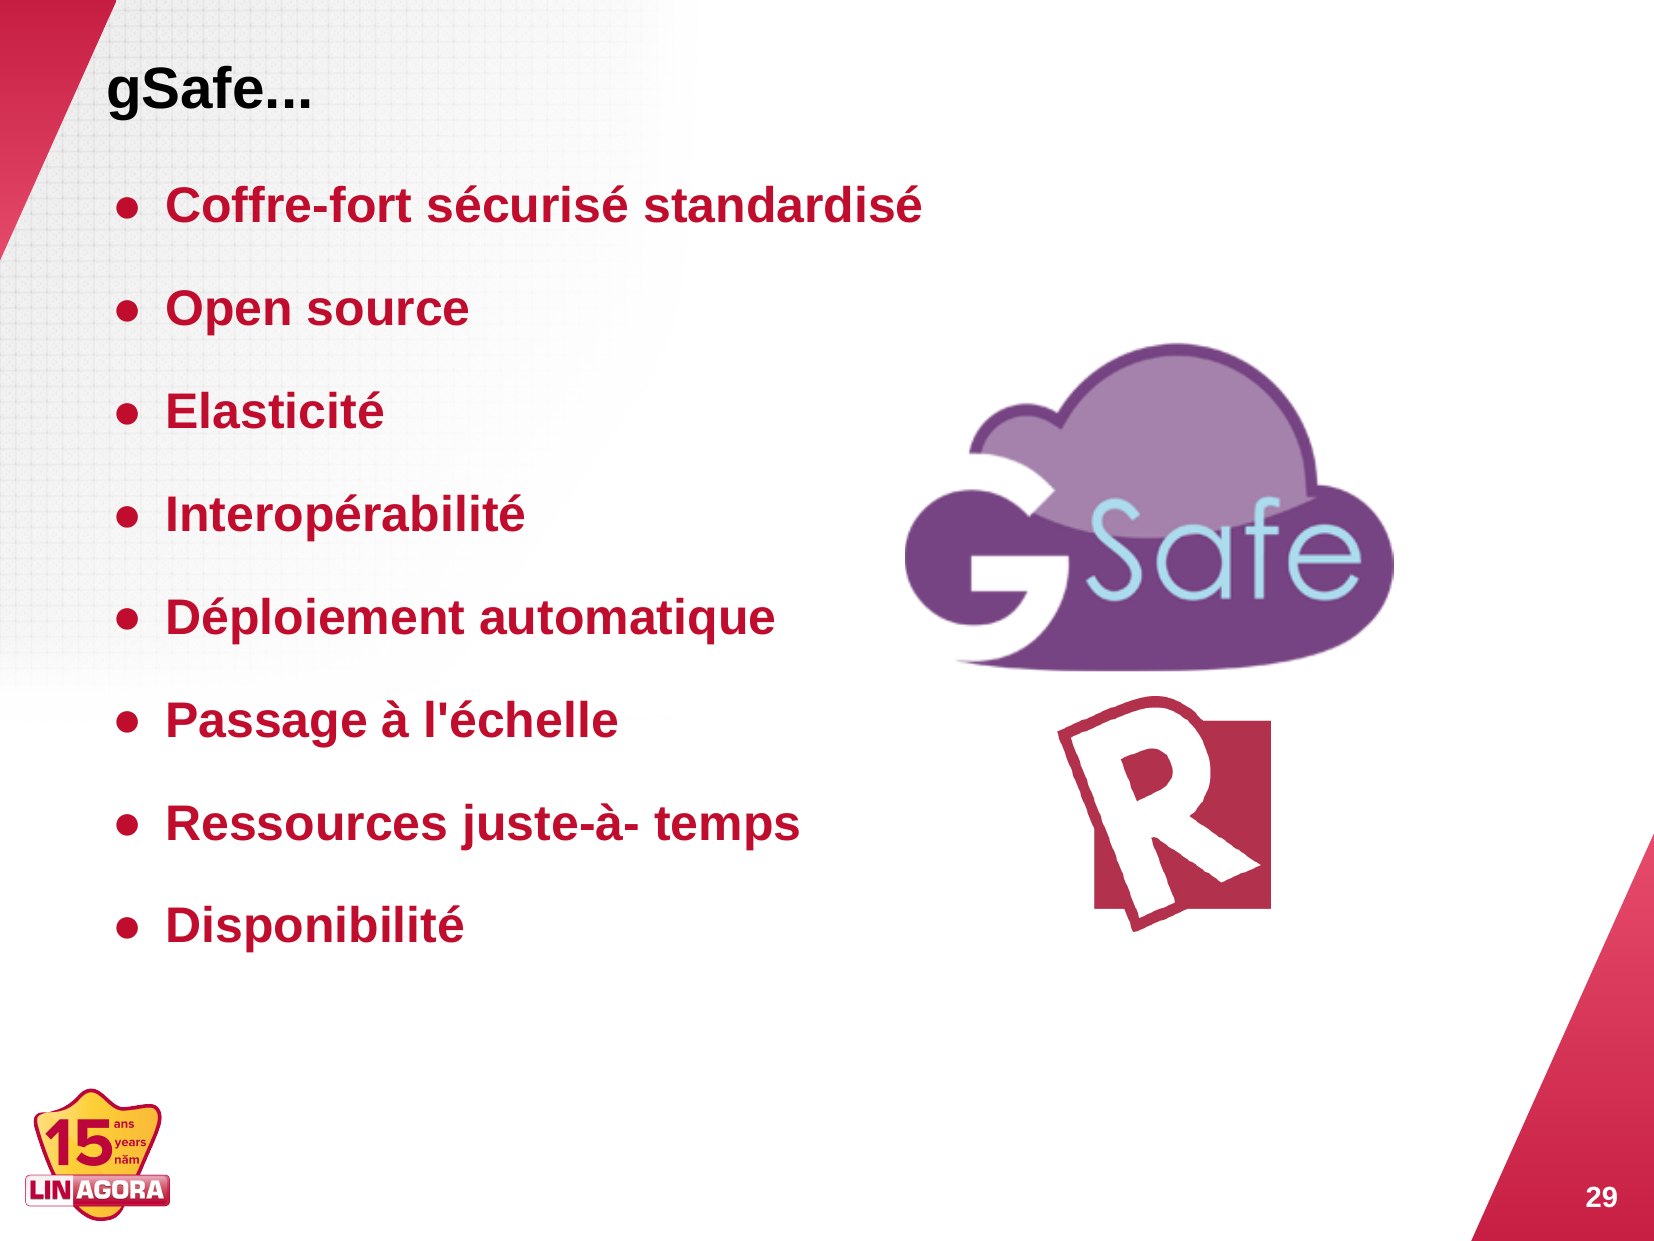

# gSafe...
Coffre-fort sécurisé standardisé
Open source
Elasticité
Interopérabilité
Déploiement automatique
Passage à l'échelle
Ressources juste-à- temps
Disponibilité
29